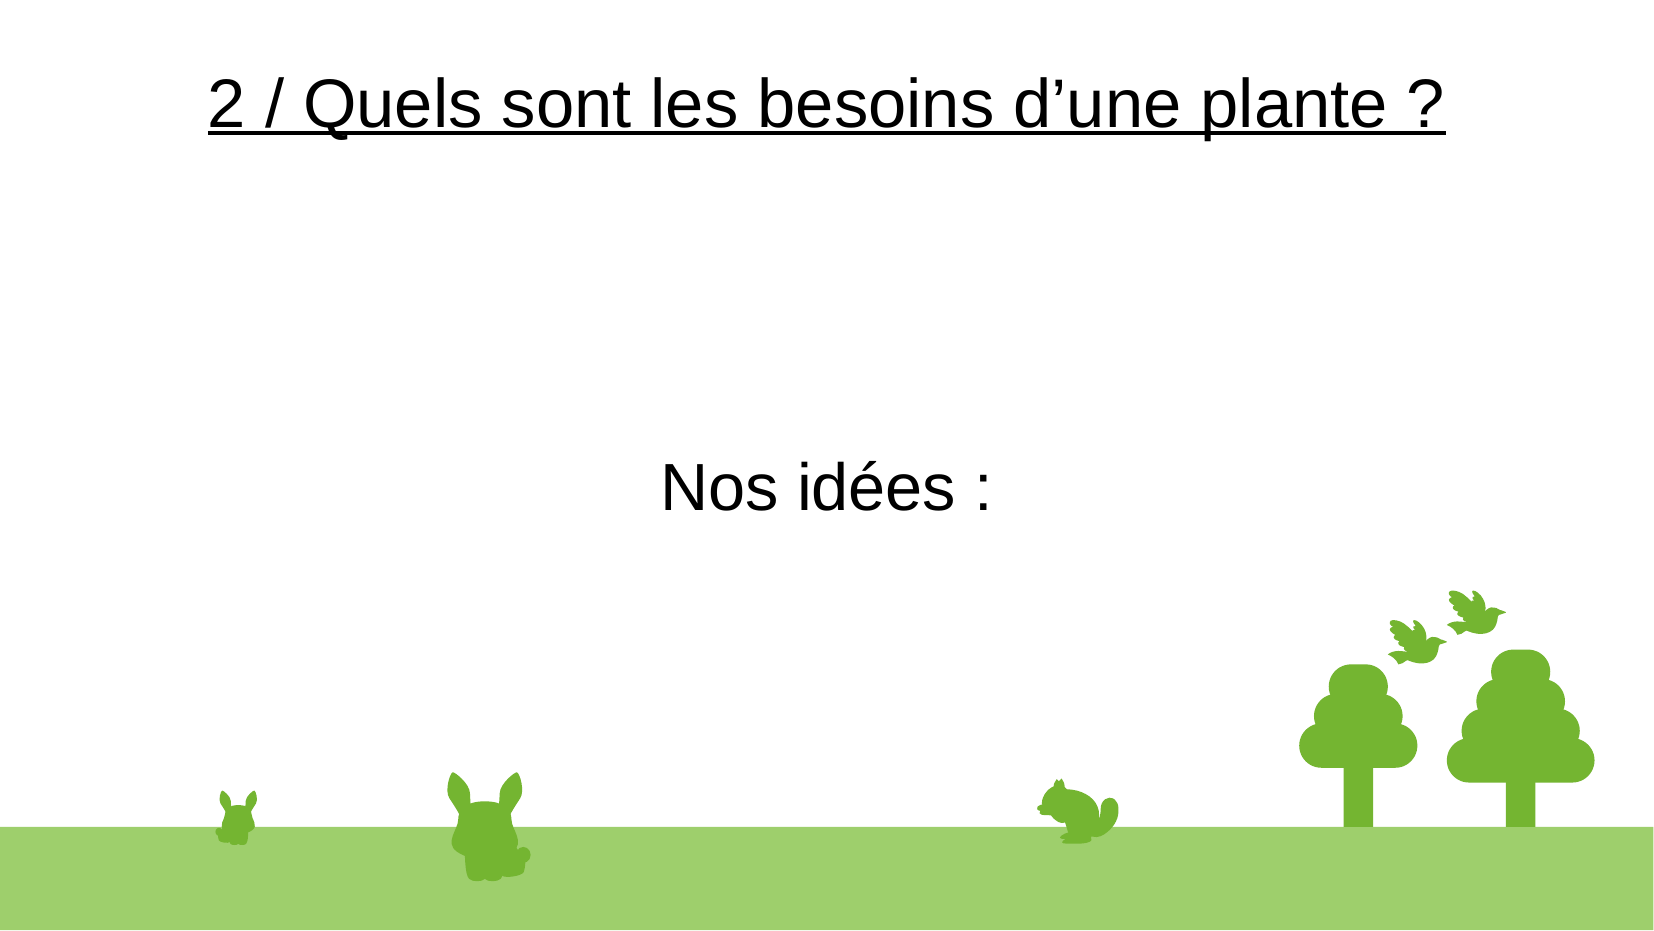

# 2 / Quels sont les besoins d’une plante ?
Nos idées :